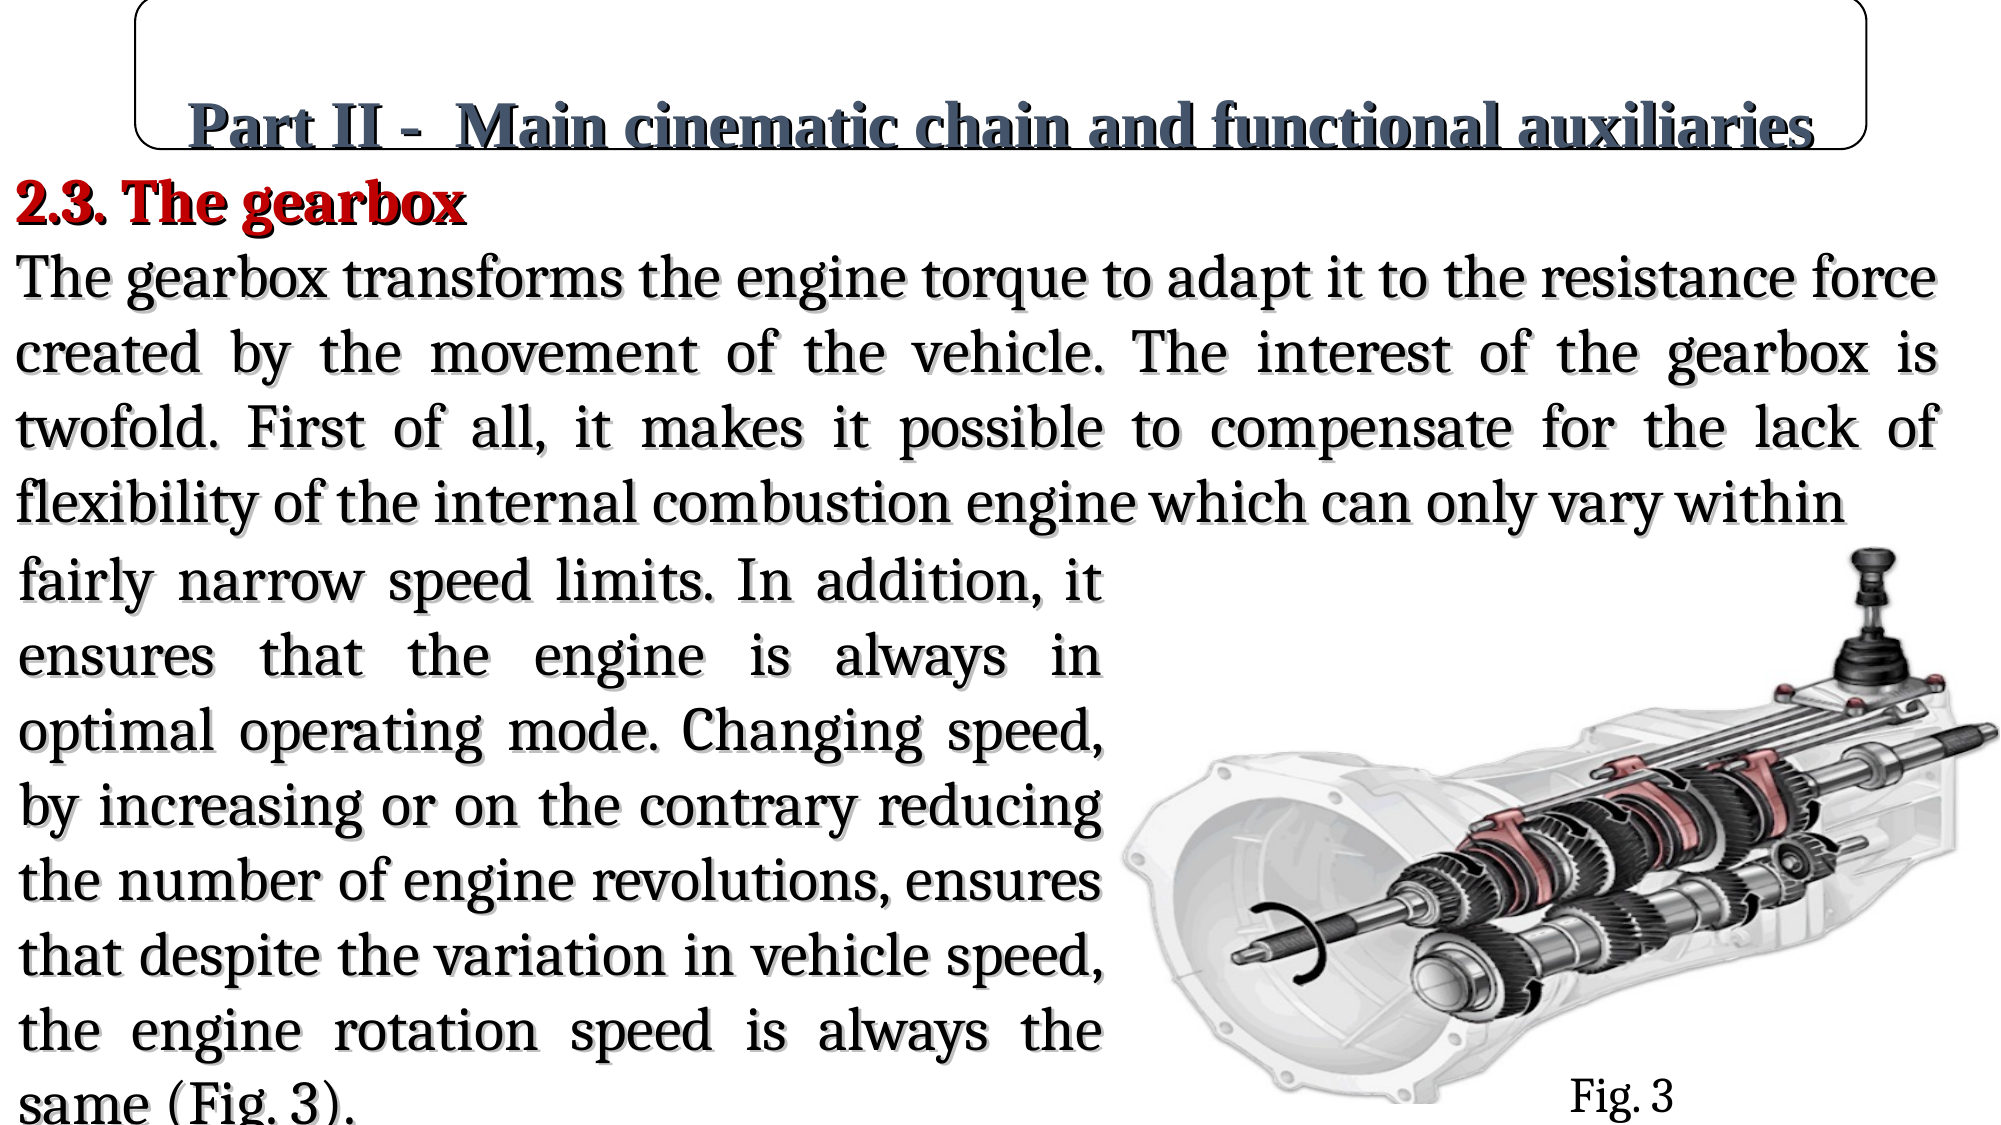

Part II - Main cinematic chain and functional auxiliaries
2.3. The gearbox
The gearbox transforms the engine torque to adapt it to the resistance force created by the movement of the vehicle. The interest of the gearbox is twofold. First of all, it makes it possible to compensate for the lack of flexibility of the internal combustion engine which can only vary within
fairly narrow speed limits. In addition, it ensures that the engine is always in optimal operating mode. Changing speed, by increasing or on the contrary reducing the number of engine revolutions, ensures that despite the variation in vehicle speed, the engine rotation speed is always the same (Fig. 3).
Fig. 3